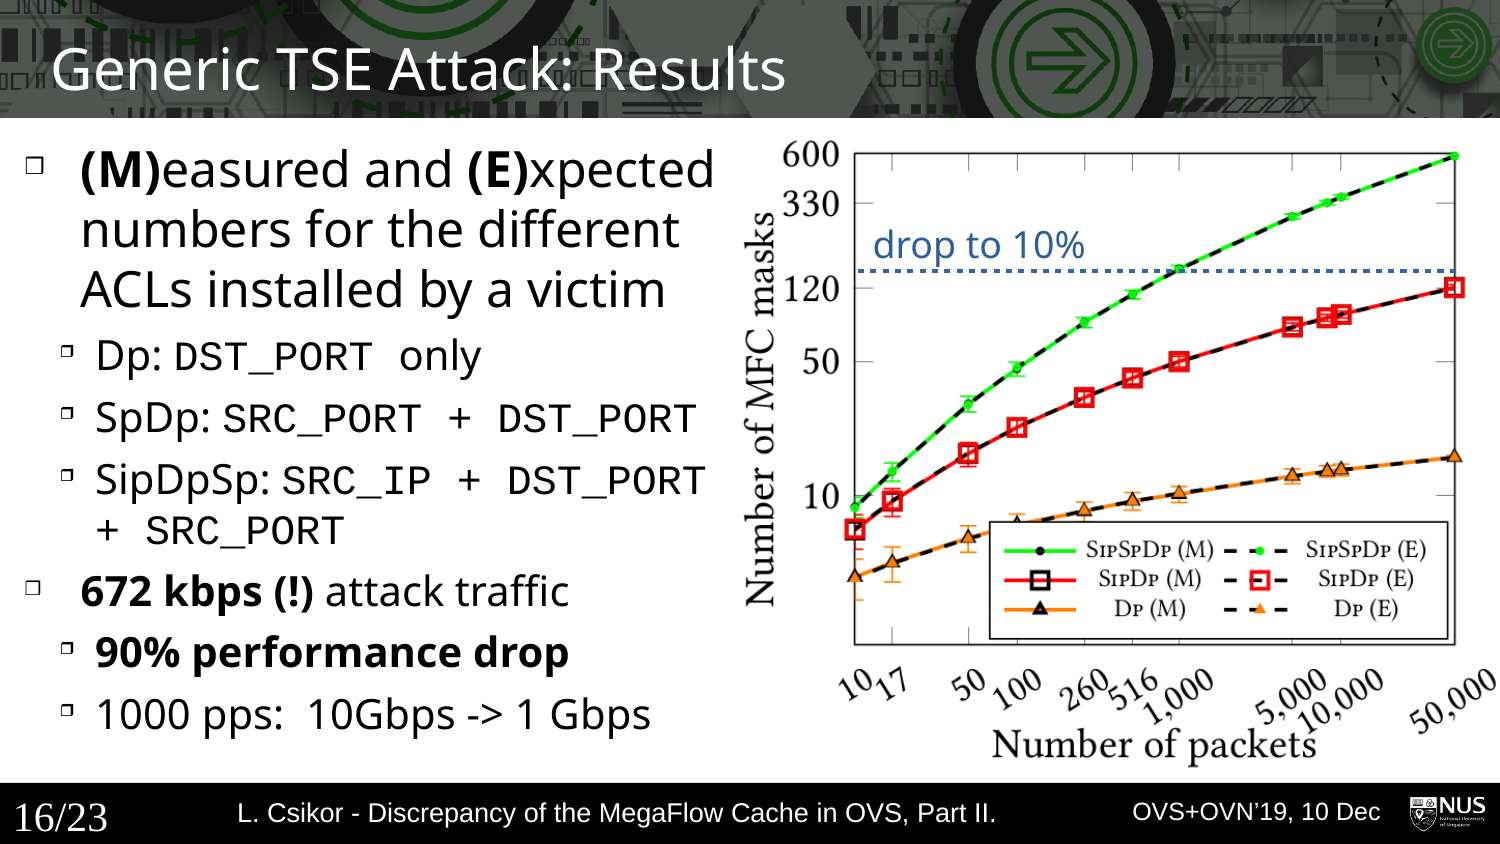

Generic TSE Attack: Results
(M)easured and (E)xpected numbers for the different ACLs installed by a victim
Dp: DST_PORT only
SpDp: SRC_PORT + DST_PORT
SipDpSp: SRC_IP + DST_PORT + SRC_PORT
672 kbps (!) attack traffic
90% performance drop
1000 pps: 10Gbps -> 1 Gbps
drop to 10%